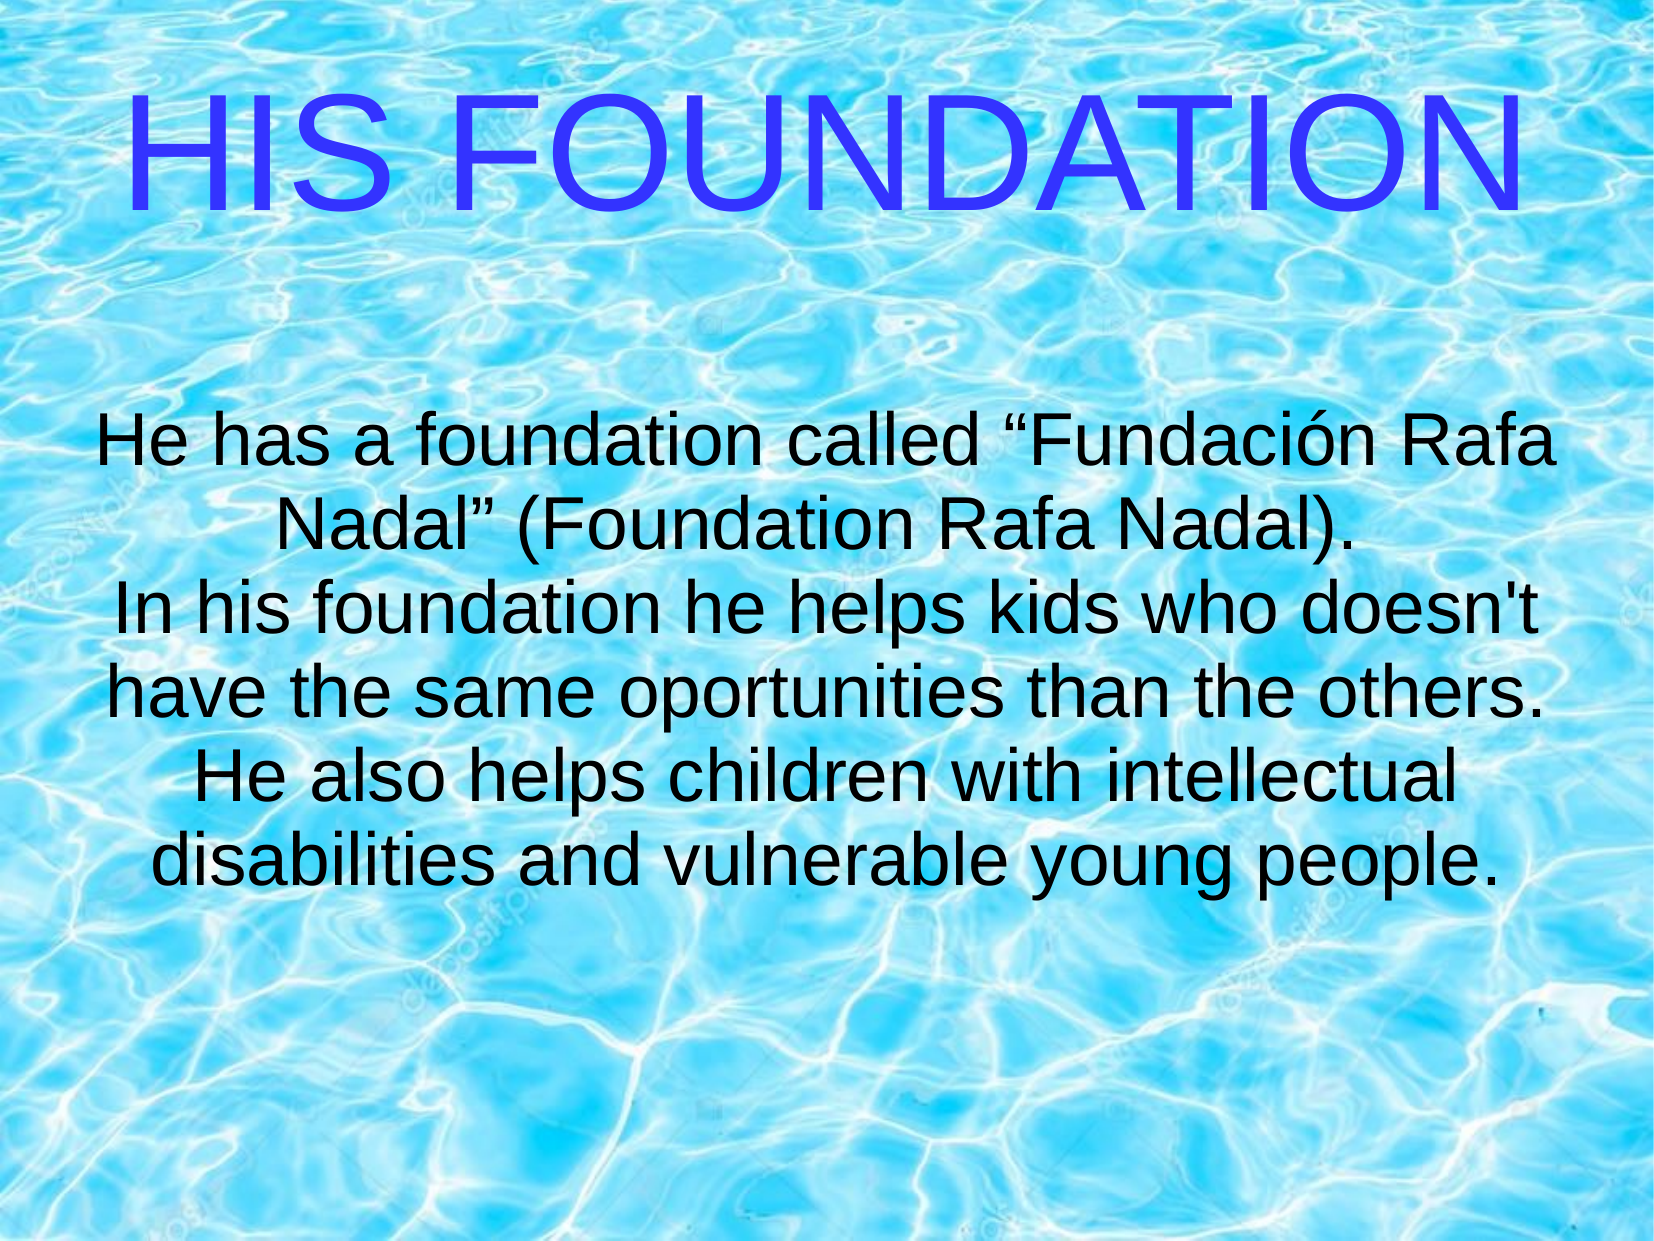

# HIS FOUNDATION
He has a foundation called “Fundación Rafa Nadal” (Foundation Rafa Nadal).
In his foundation he helps kids who doesn't have the same oportunities than the others.
He also helps children with intellectual disabilities and vulnerable young people.